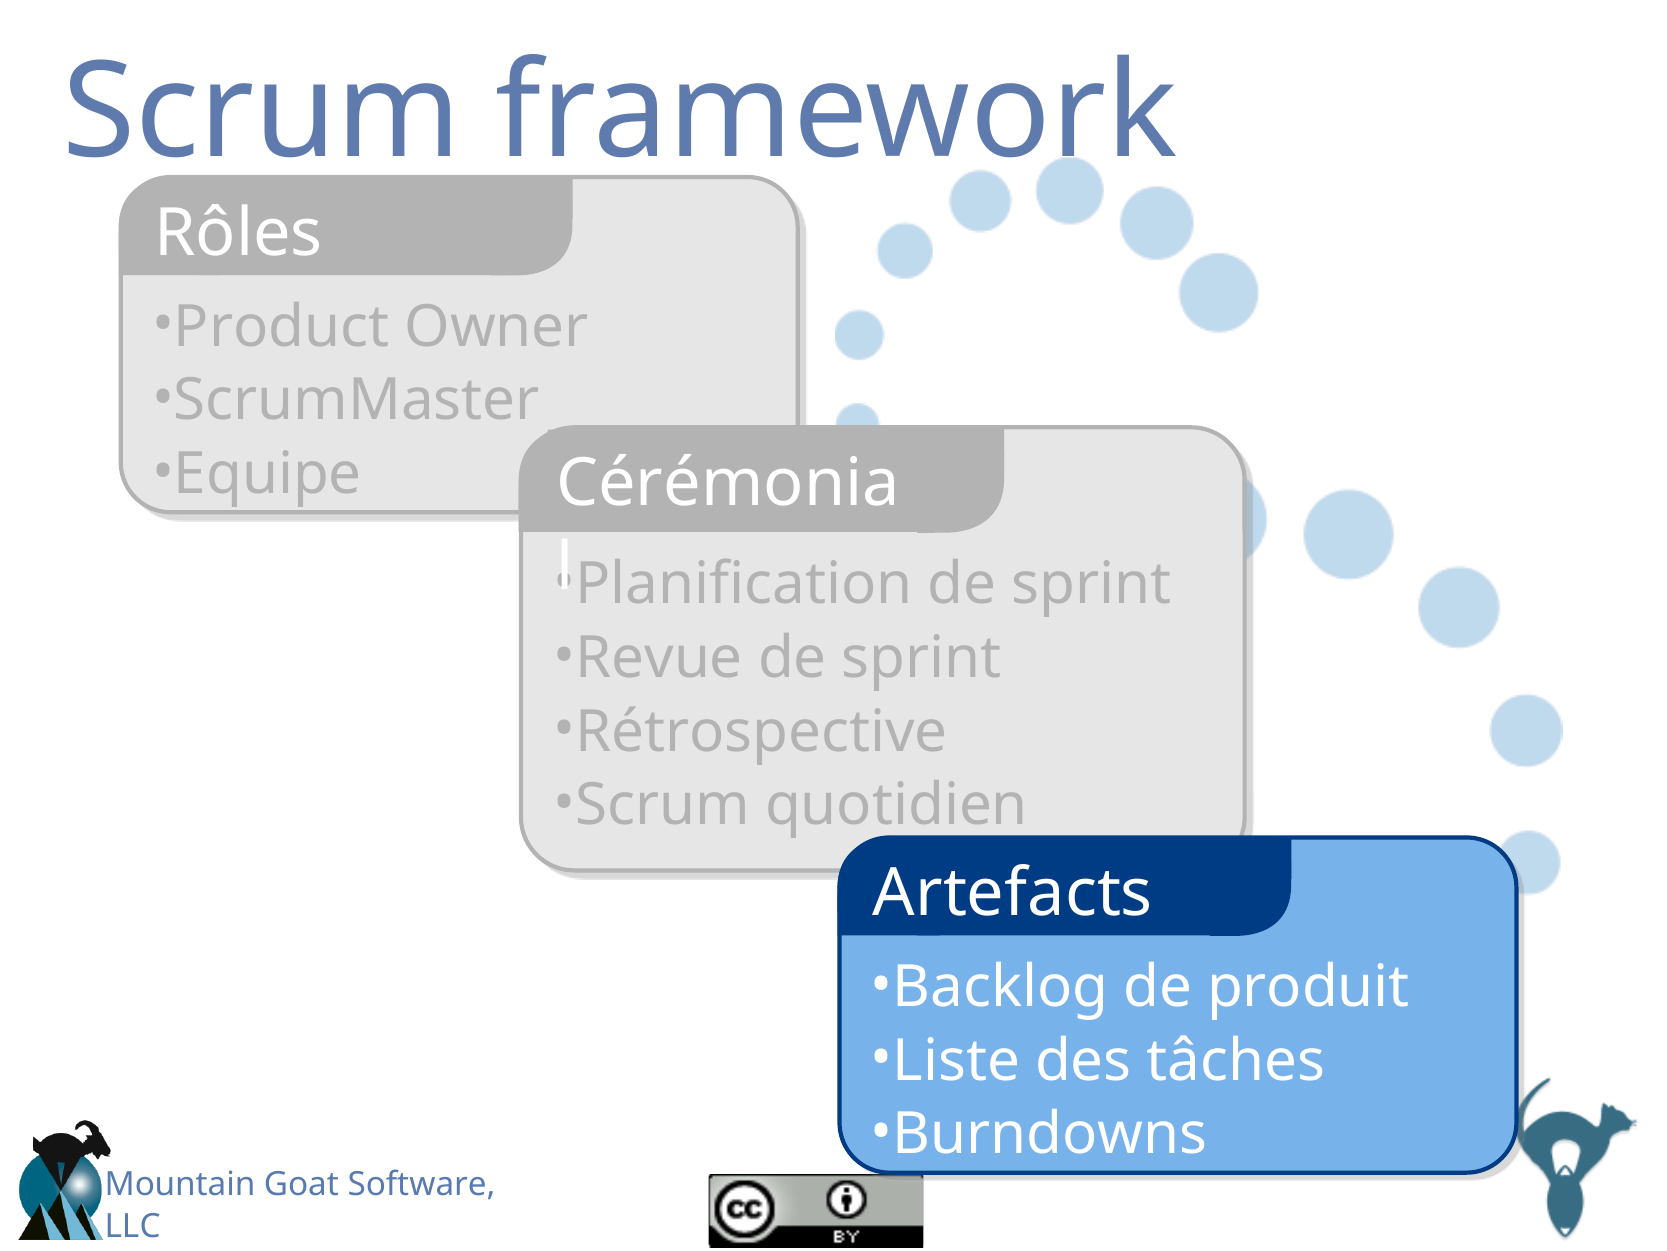

# Scrum framework
Rôles
Product Owner
ScrumMaster
Equipe
Cérémonial
Planification de sprint
Revue de sprint
Rétrospective
Scrum quotidien
Artefacts
Backlog de produit
Liste des tâches
Burndowns